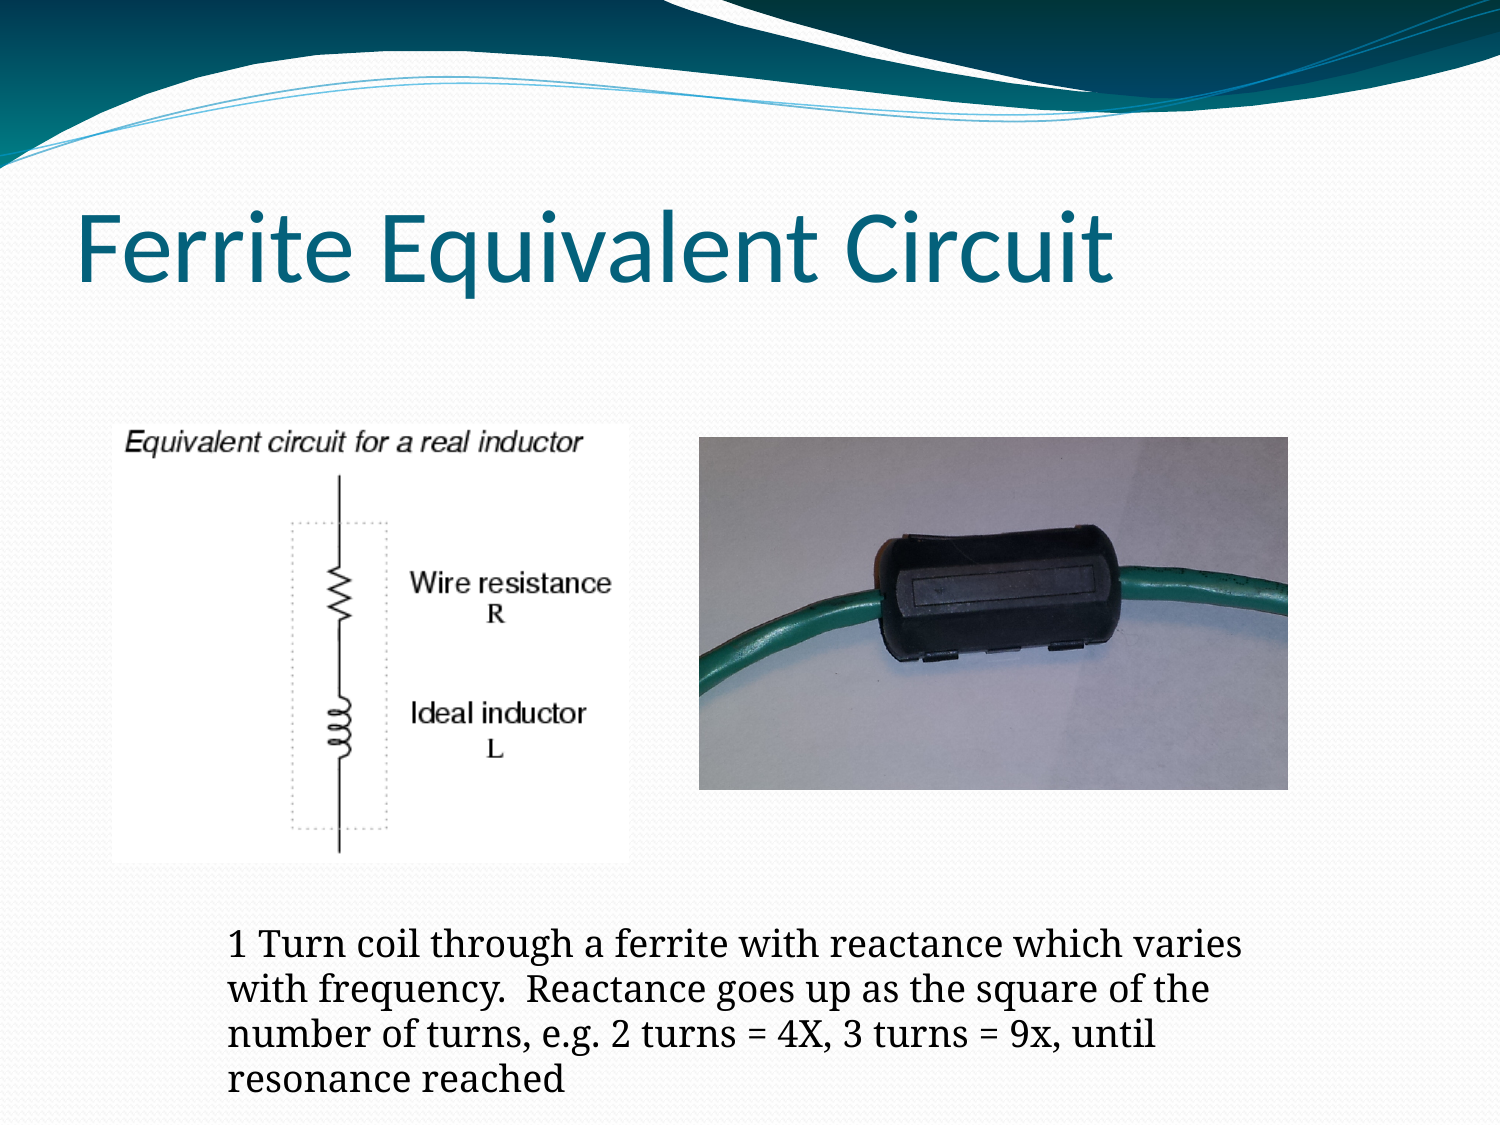

# Ferrite Equivalent Circuit
1 Turn coil through a ferrite with reactance which varies with frequency. Reactance goes up as the square of the number of turns, e.g. 2 turns = 4X, 3 turns = 9x, until resonance reached